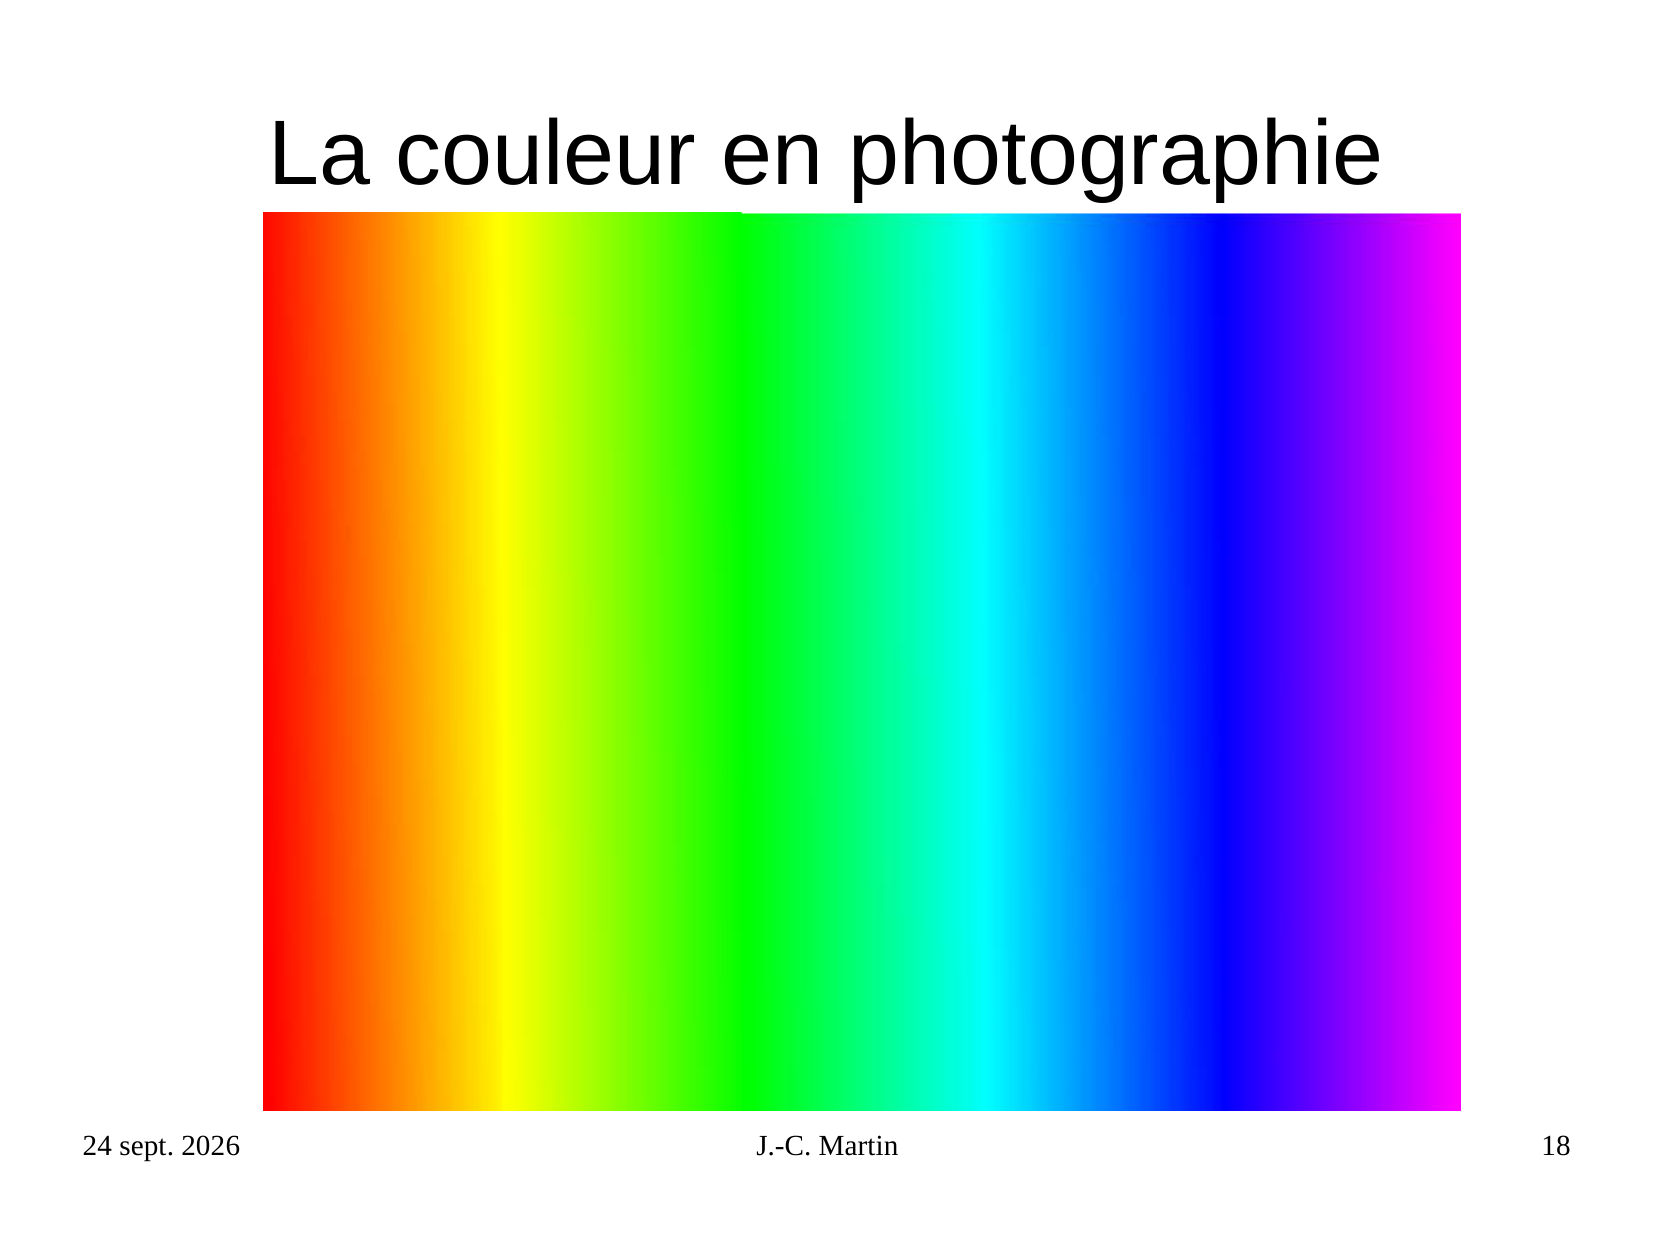

# La couleur en photographie
J.-C. Martin
18